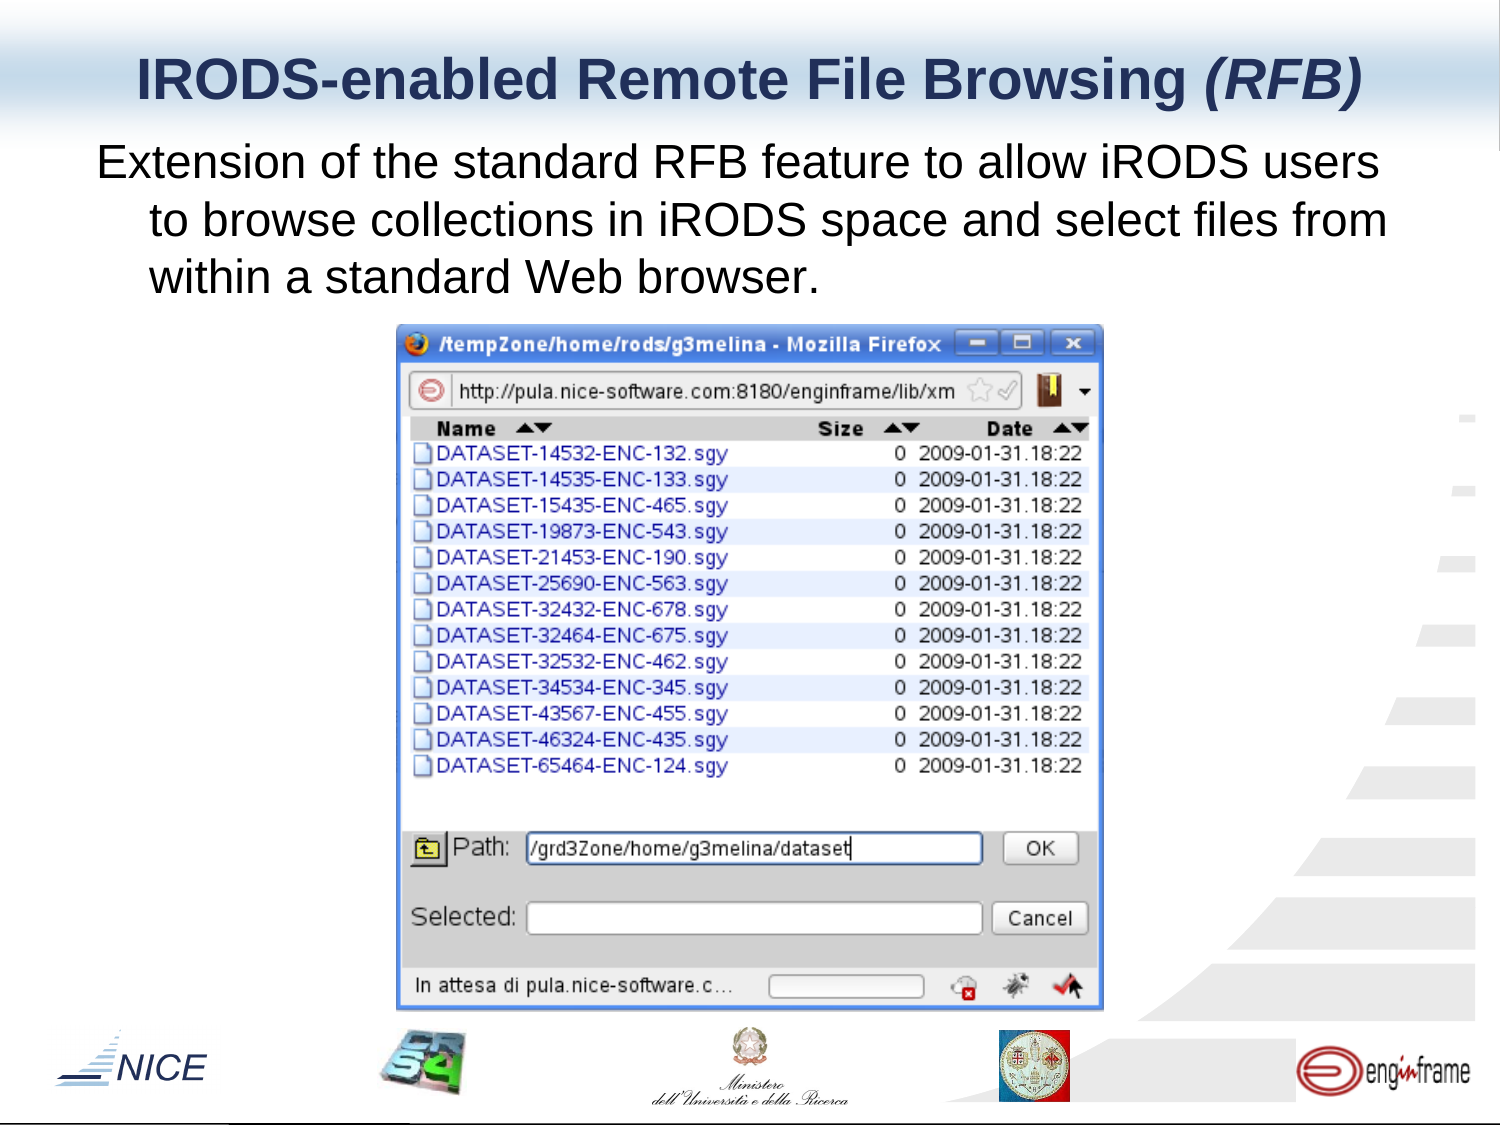

IRODS-enabled Remote File Browsing (RFB)
Extension of the standard RFB feature to allow iRODS users to browse collections in iRODS space and select files from within a standard Web browser.